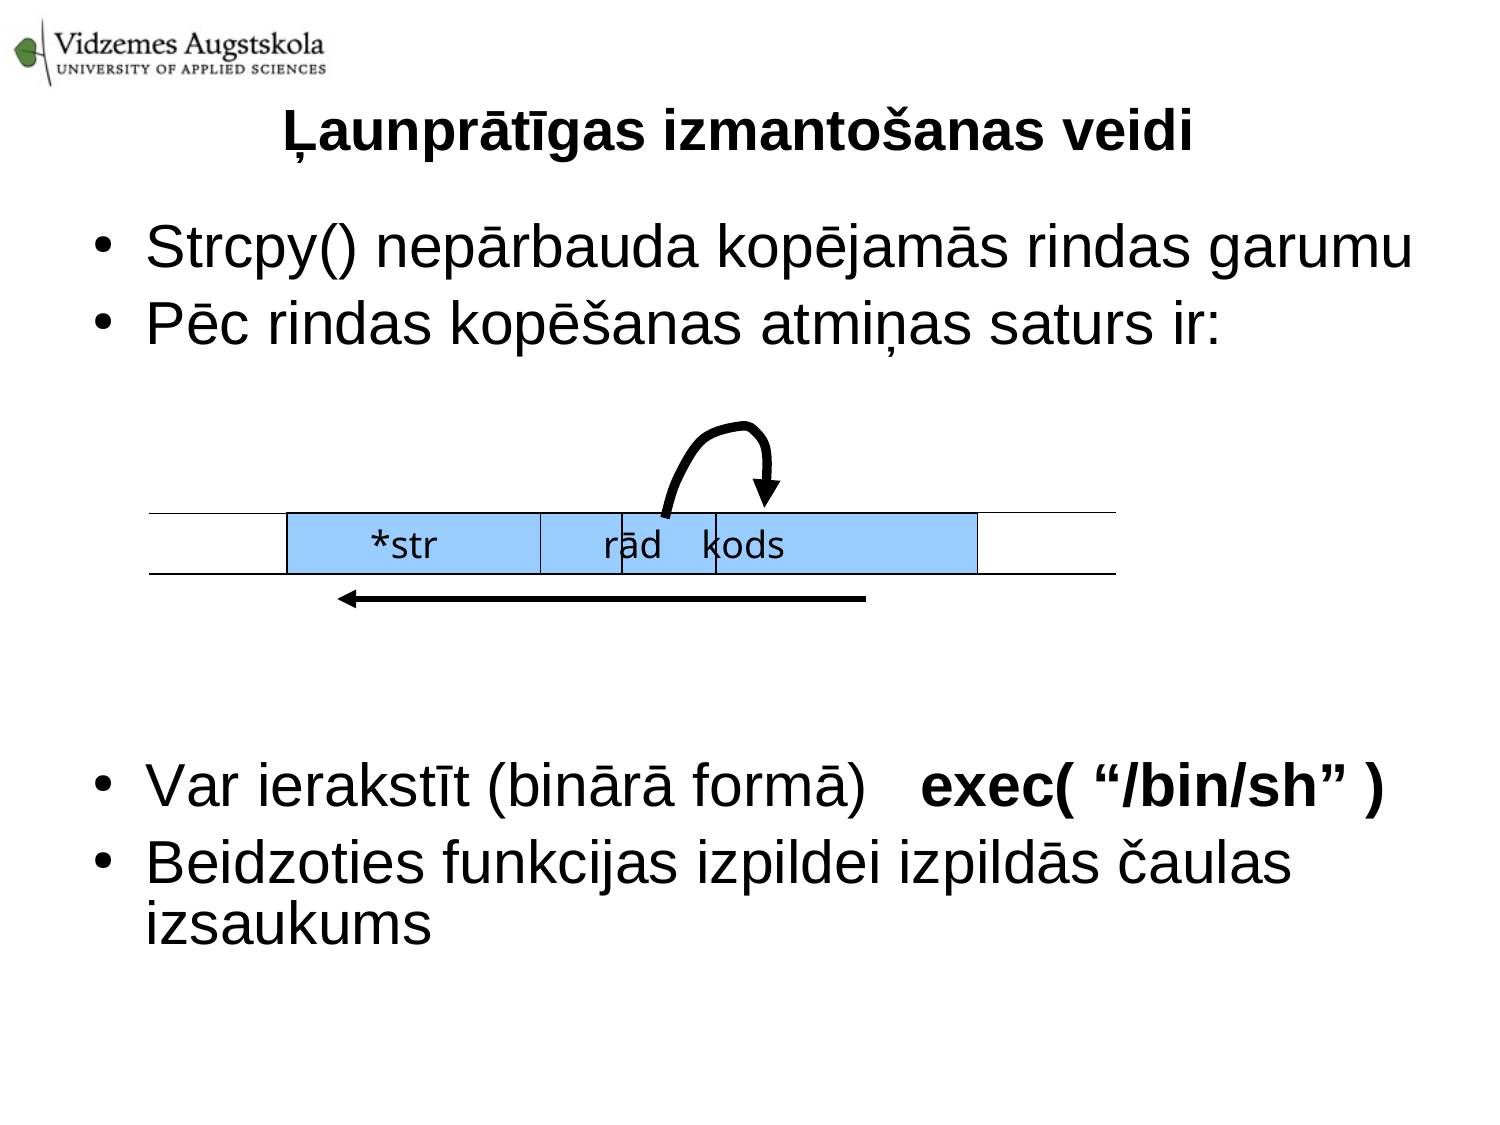

# Ļaunprātīgas izmantošanas veidi
Strcpy() nepārbauda kopējamās rindas garumu
Pēc rindas kopēšanas atmiņas saturs ir:
Var ierakstīt (binārā formā) exec( “/bin/sh” )
Beidzoties funkcijas izpildei izpildās čaulas izsaukums
 *str rād kods